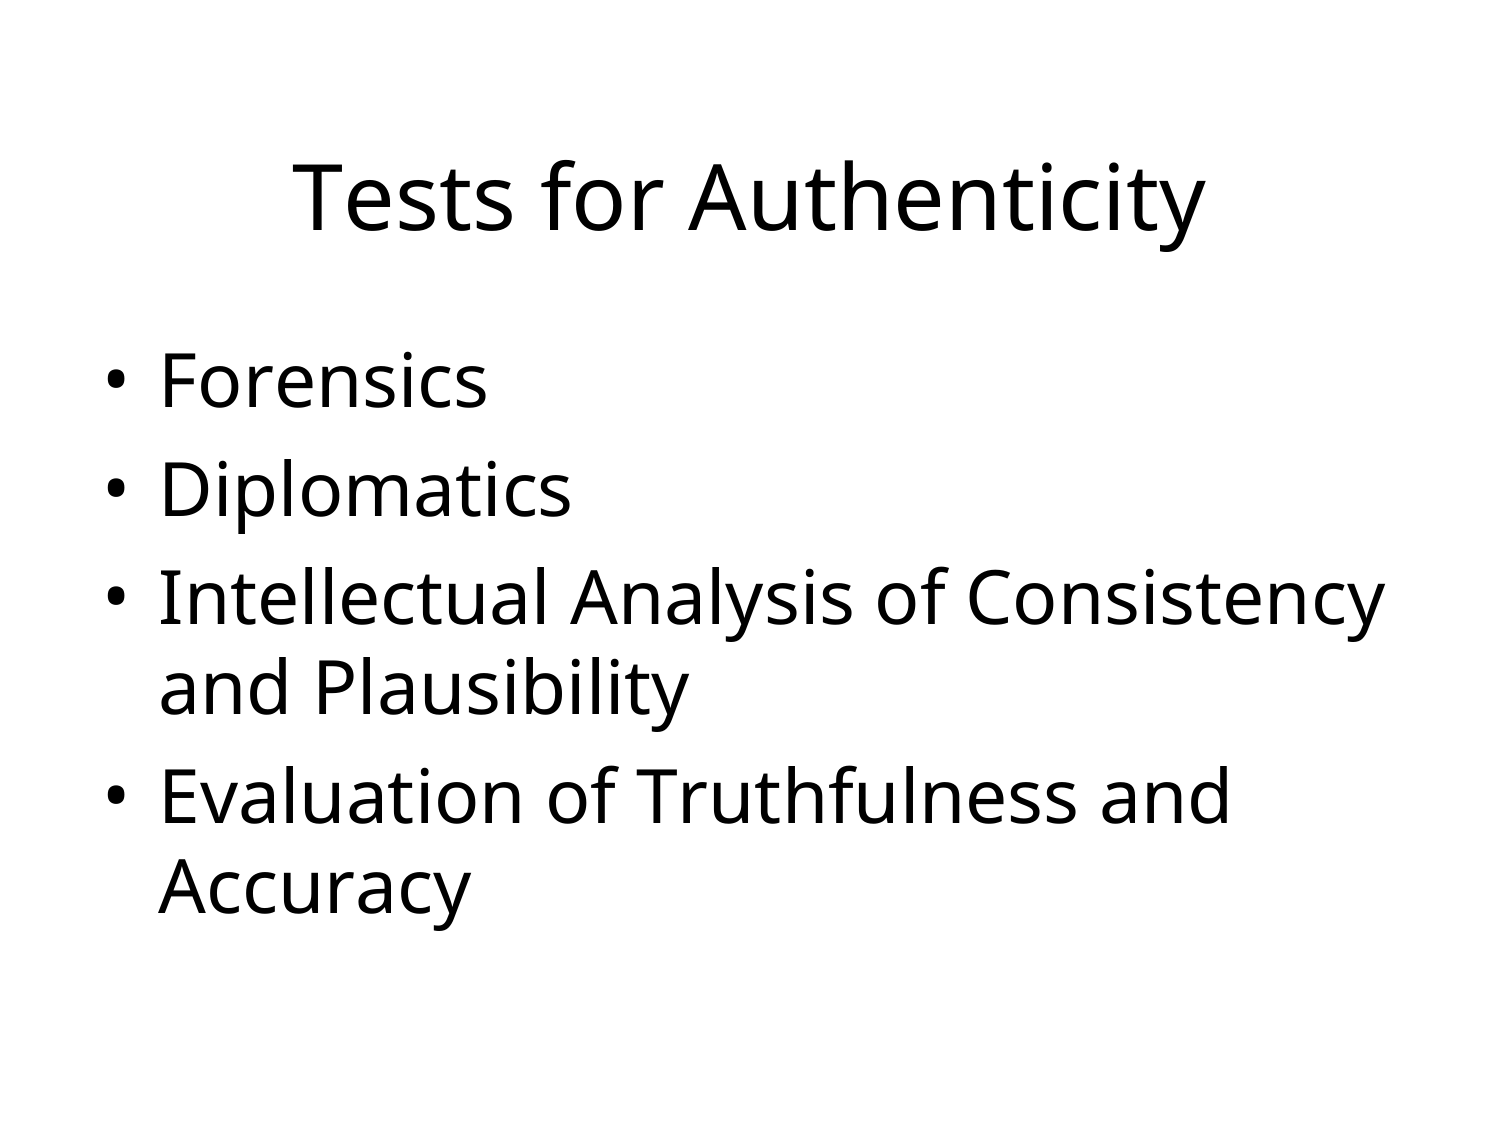

# Tests for Authenticity
Forensics
Diplomatics
Intellectual Analysis of Consistency and Plausibility
Evaluation of Truthfulness and Accuracy